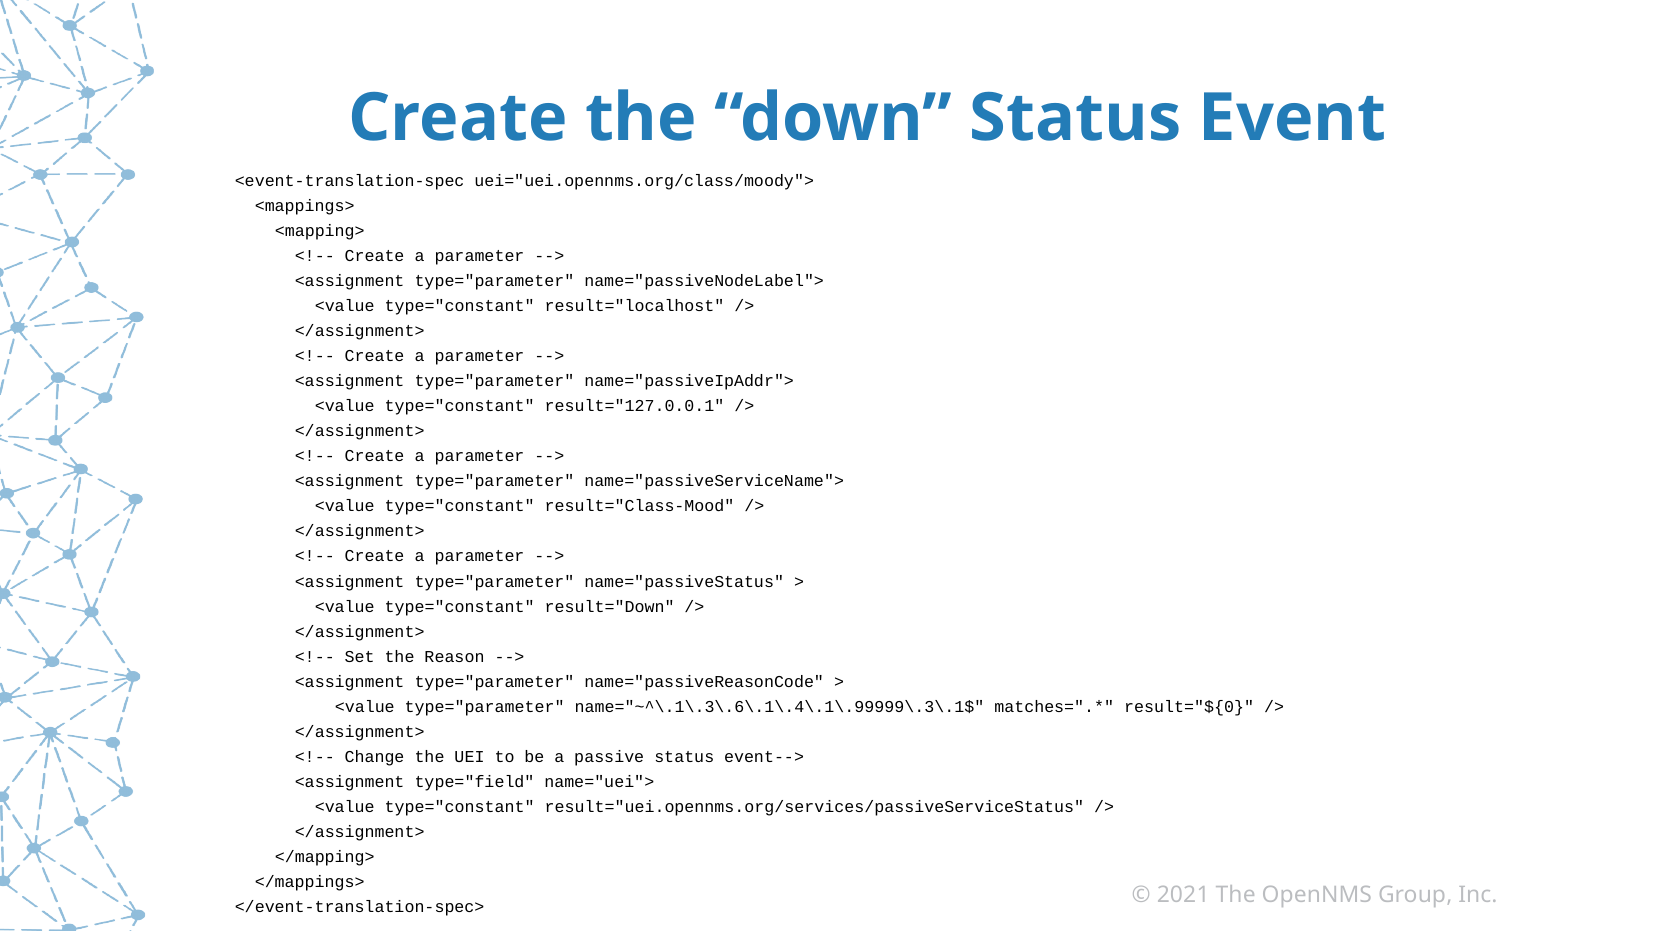

# Create the “down” Status Event
 <event-translation-spec uei="uei.opennms.org/class/moody">
 <mappings>
 <mapping>
 <!-- Create a parameter -->
 <assignment type="parameter" name="passiveNodeLabel">
 <value type="constant" result="localhost" />
 </assignment>
 <!-- Create a parameter -->
 <assignment type="parameter" name="passiveIpAddr">
 <value type="constant" result="127.0.0.1" />
 </assignment>
 <!-- Create a parameter -->
 <assignment type="parameter" name="passiveServiceName">
 <value type="constant" result="Class-Mood" />
 </assignment>
 <!-- Create a parameter -->
 <assignment type="parameter" name="passiveStatus" >
 <value type="constant" result="Down" />
 </assignment>
 <!-- Set the Reason -->
 <assignment type="parameter" name="passiveReasonCode" >
 <value type="parameter" name="~^\.1\.3\.6\.1\.4\.1\.99999\.3\.1$" matches=".*" result="${0}" />
 </assignment>
 <!-- Change the UEI to be a passive status event-->
 <assignment type="field" name="uei">
 <value type="constant" result="uei.opennms.org/services/passiveServiceStatus" />
 </assignment>
 </mapping>
 </mappings>
 </event-translation-spec>